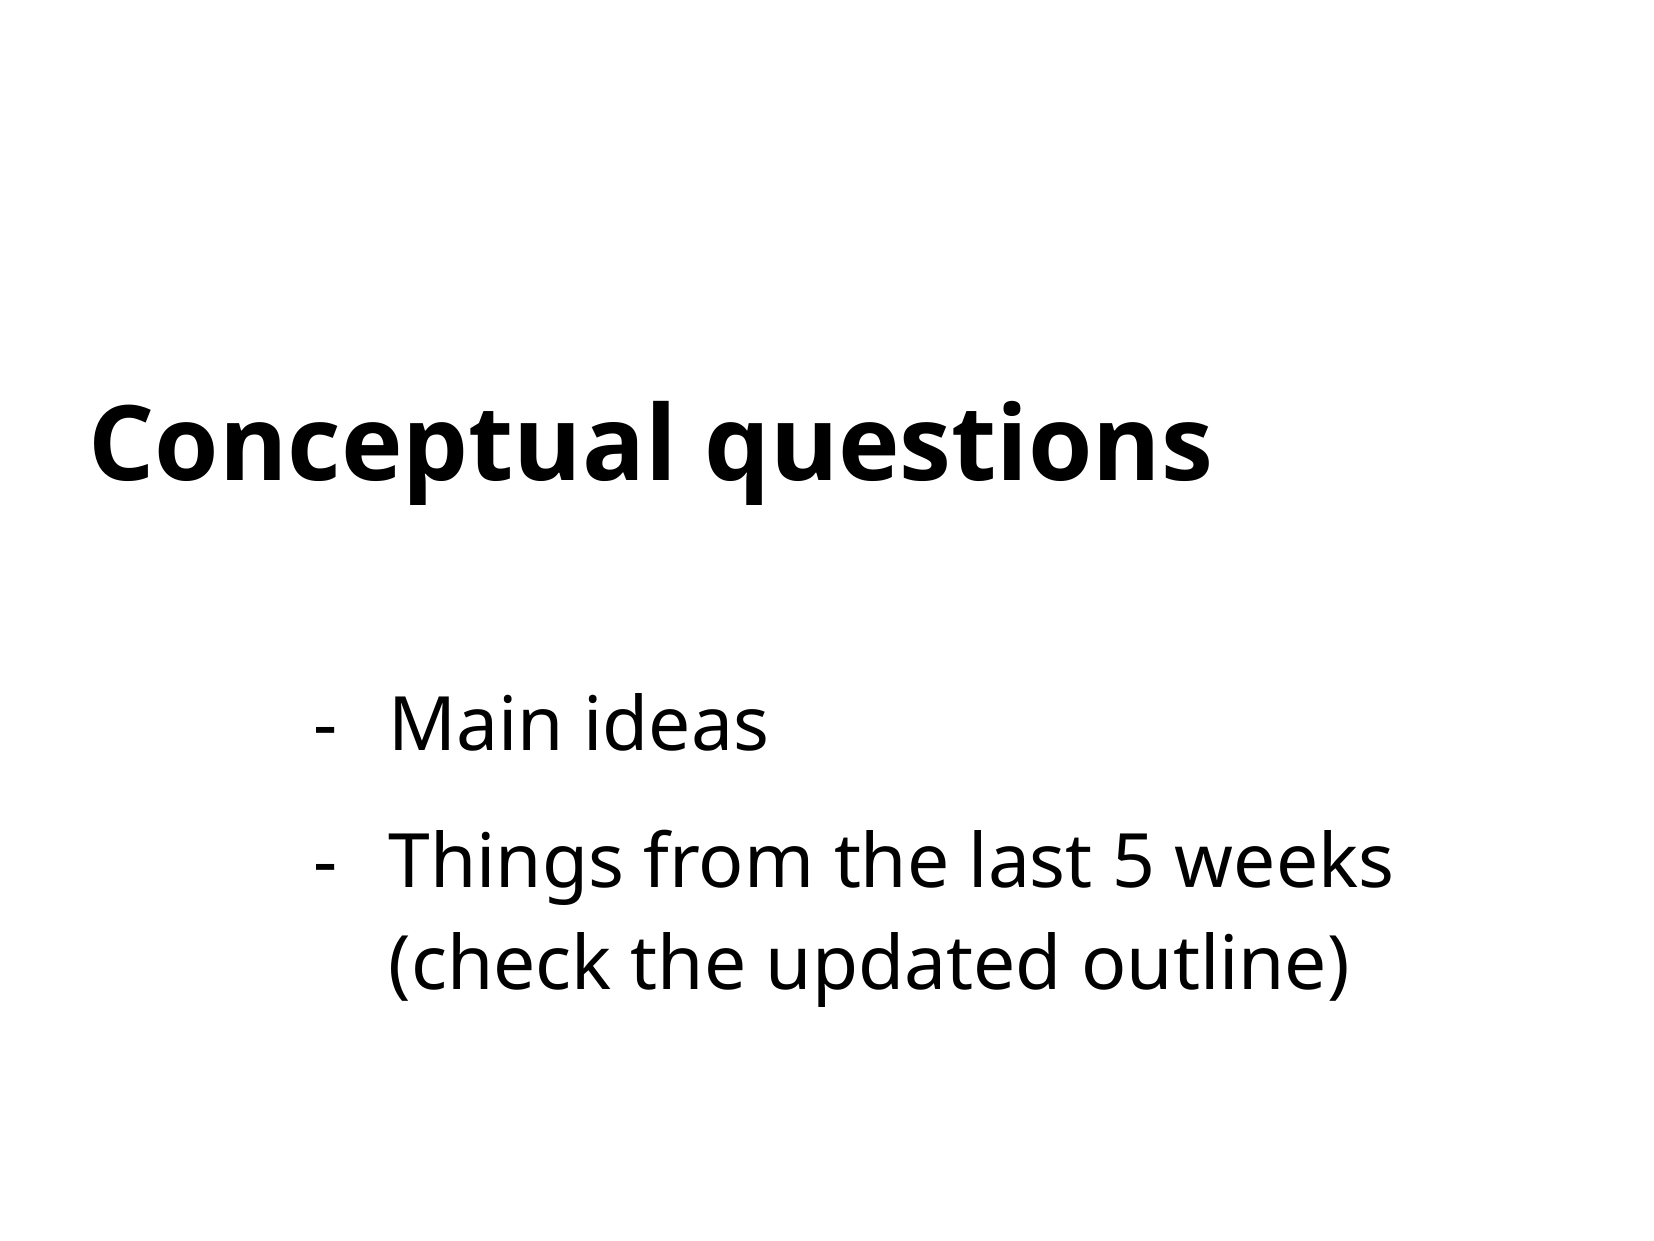

# Conceptual questions
			- 	Main ideas
			- 	Things from the last 5 weeks
				(check the updated outline)